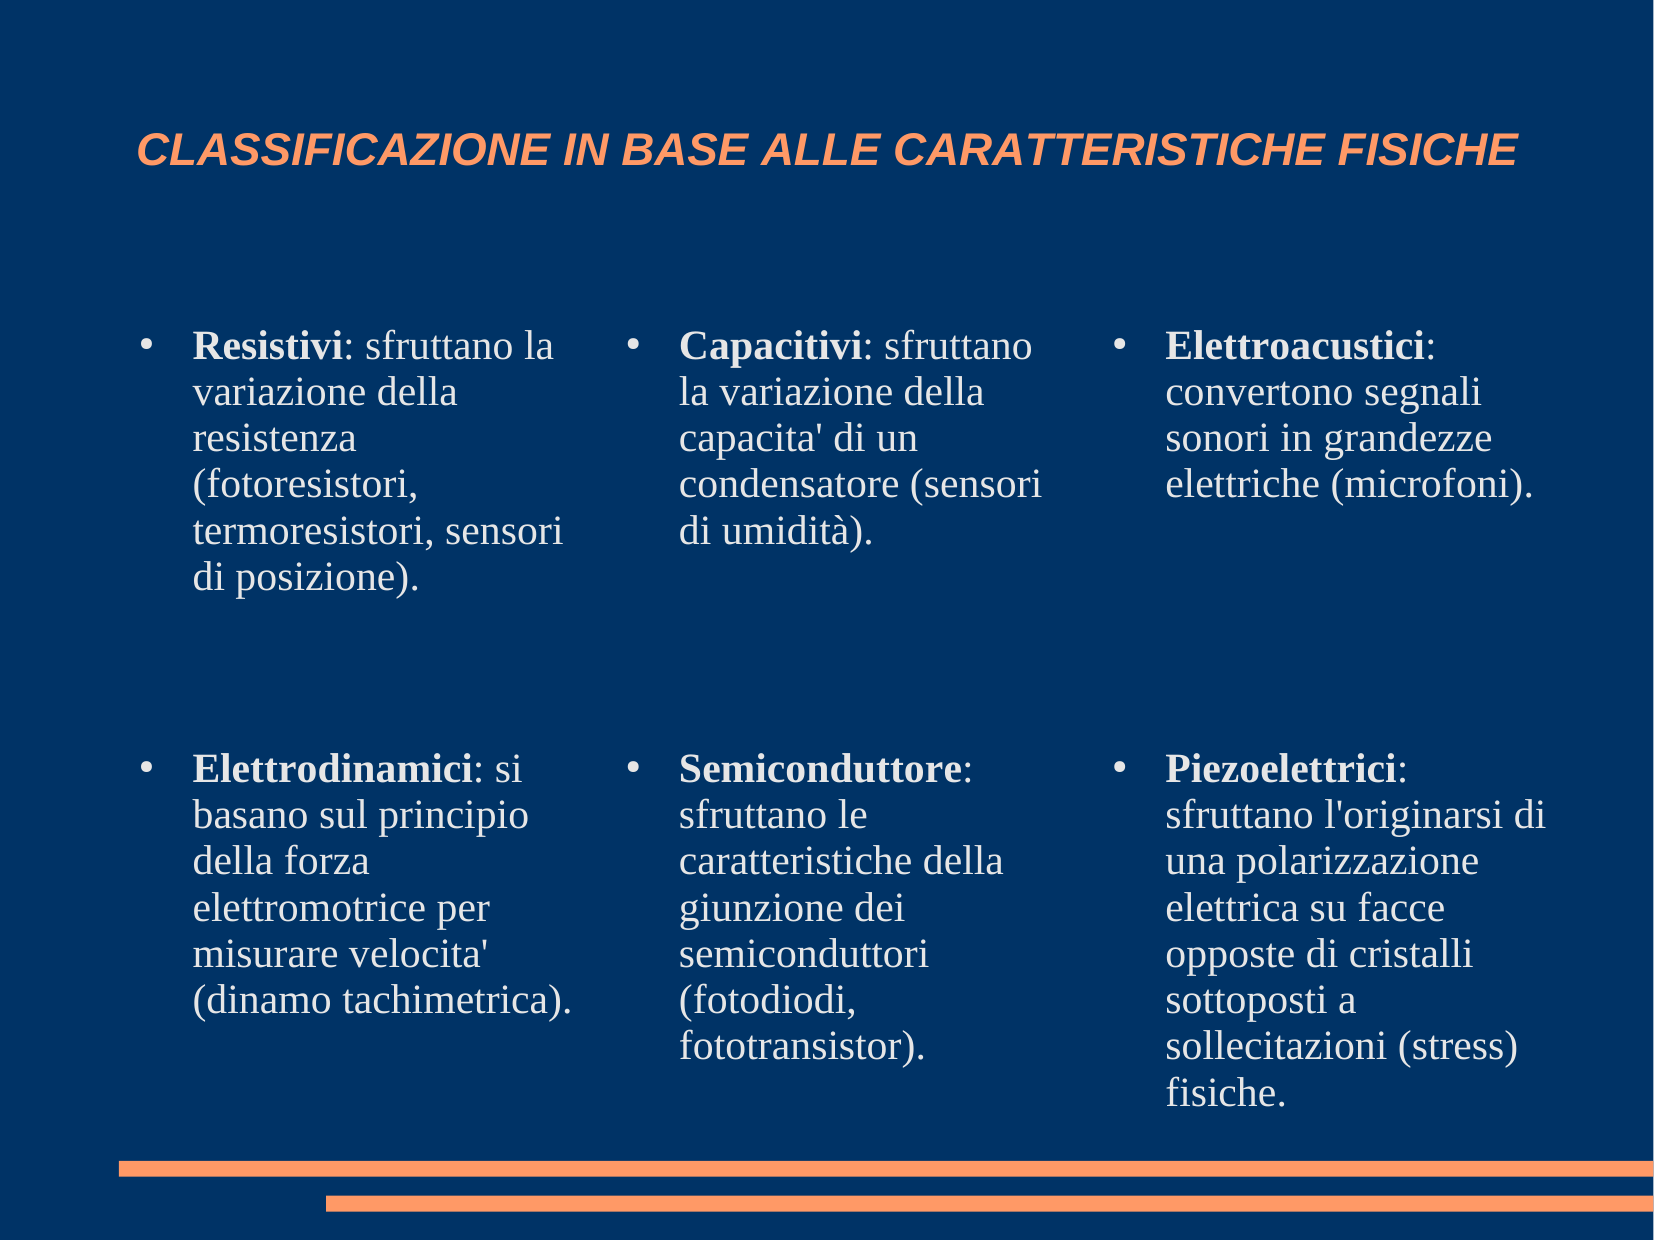

# CLASSIFICAZIONE IN BASE ALLE CARATTERISTICHE FISICHE
Resistivi: sfruttano la variazione della resistenza (fotoresistori, termoresistori, sensori di posizione).
Capacitivi: sfruttano la variazione della capacita' di un condensatore (sensori di umidità).
Elettroacustici: convertono segnali sonori in grandezze elettriche (microfoni).
Elettrodinamici: si basano sul principio della forza elettromotrice per misurare velocita' (dinamo tachimetrica).
Semiconduttore: sfruttano le caratteristiche della giunzione dei semiconduttori (fotodiodi, fototransistor).
Piezoelettrici: sfruttano l'originarsi di una polarizzazione elettrica su facce opposte di cristalli sottoposti a sollecitazioni (stress) fisiche.